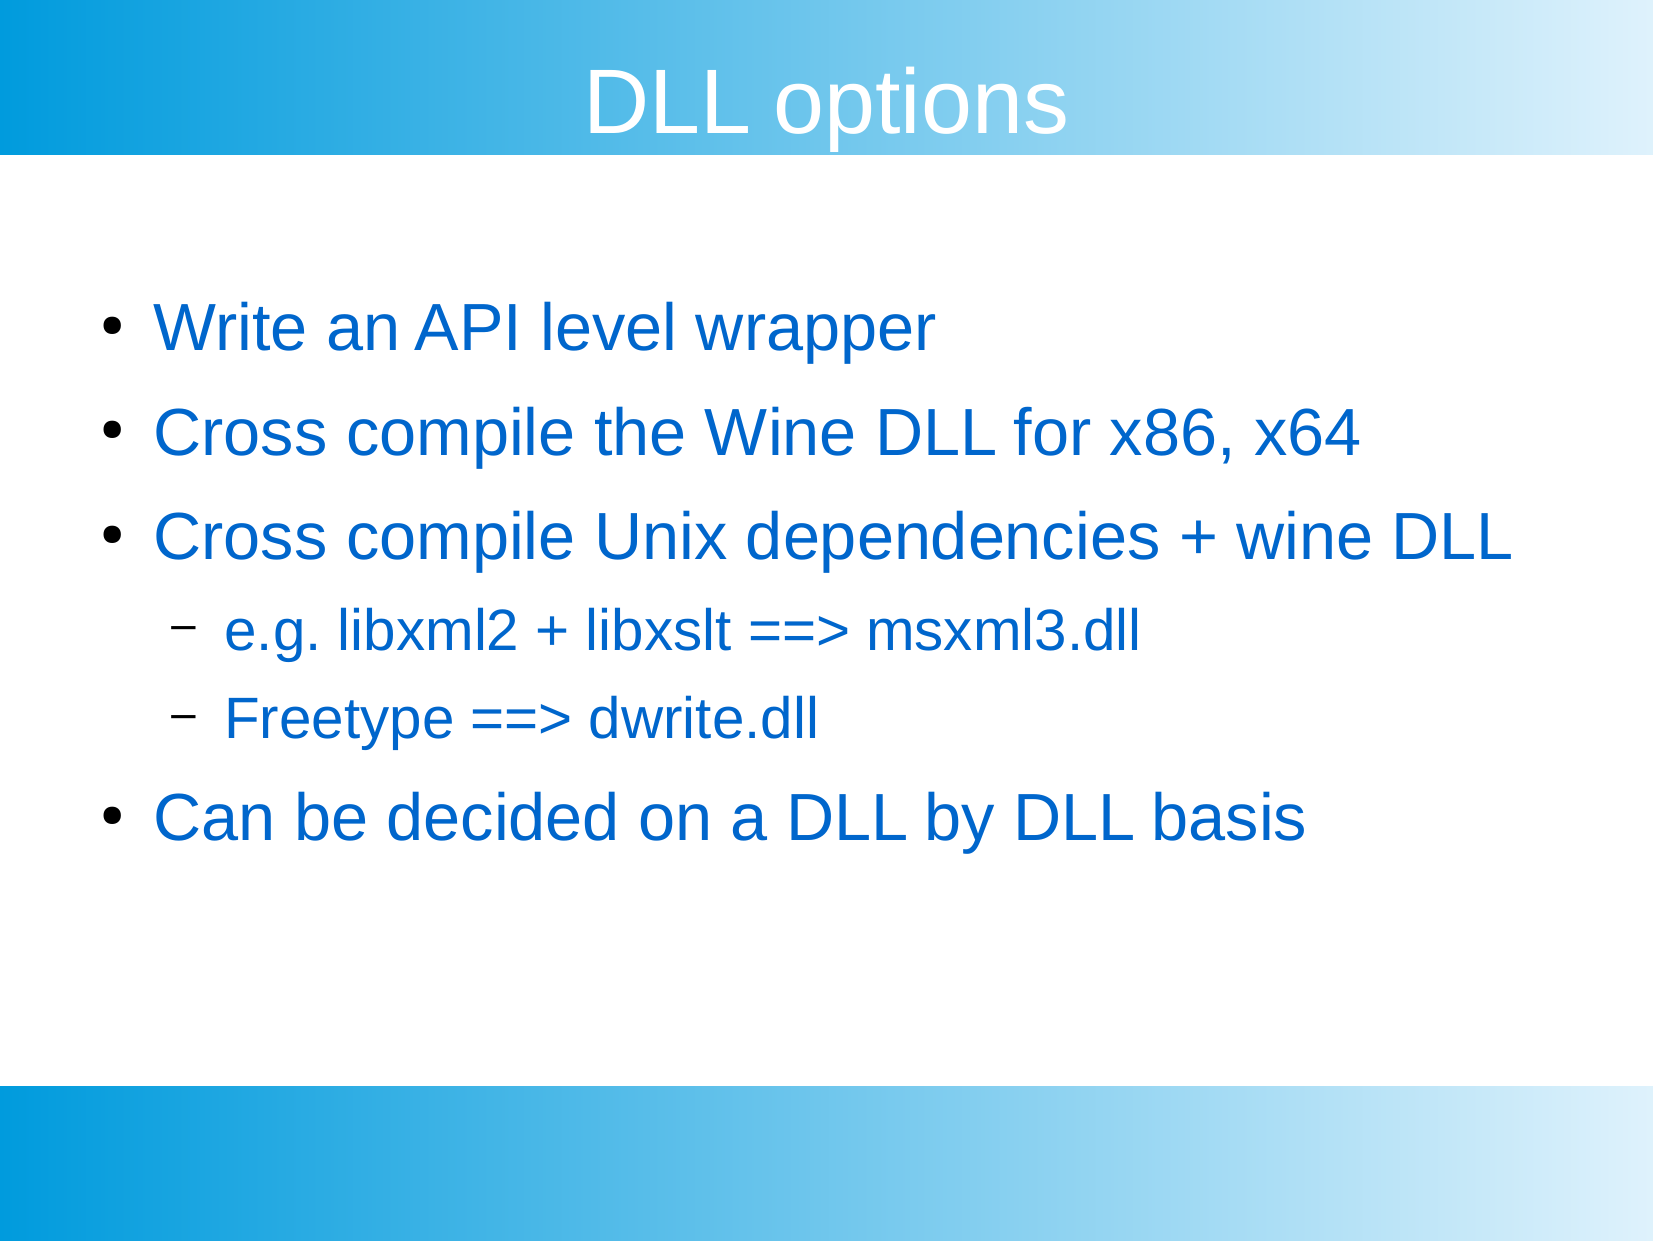

# DLL options
Write an API level wrapper
Cross compile the Wine DLL for x86, x64
Cross compile Unix dependencies + wine DLL
e.g. libxml2 + libxslt ==> msxml3.dll
Freetype ==> dwrite.dll
Can be decided on a DLL by DLL basis